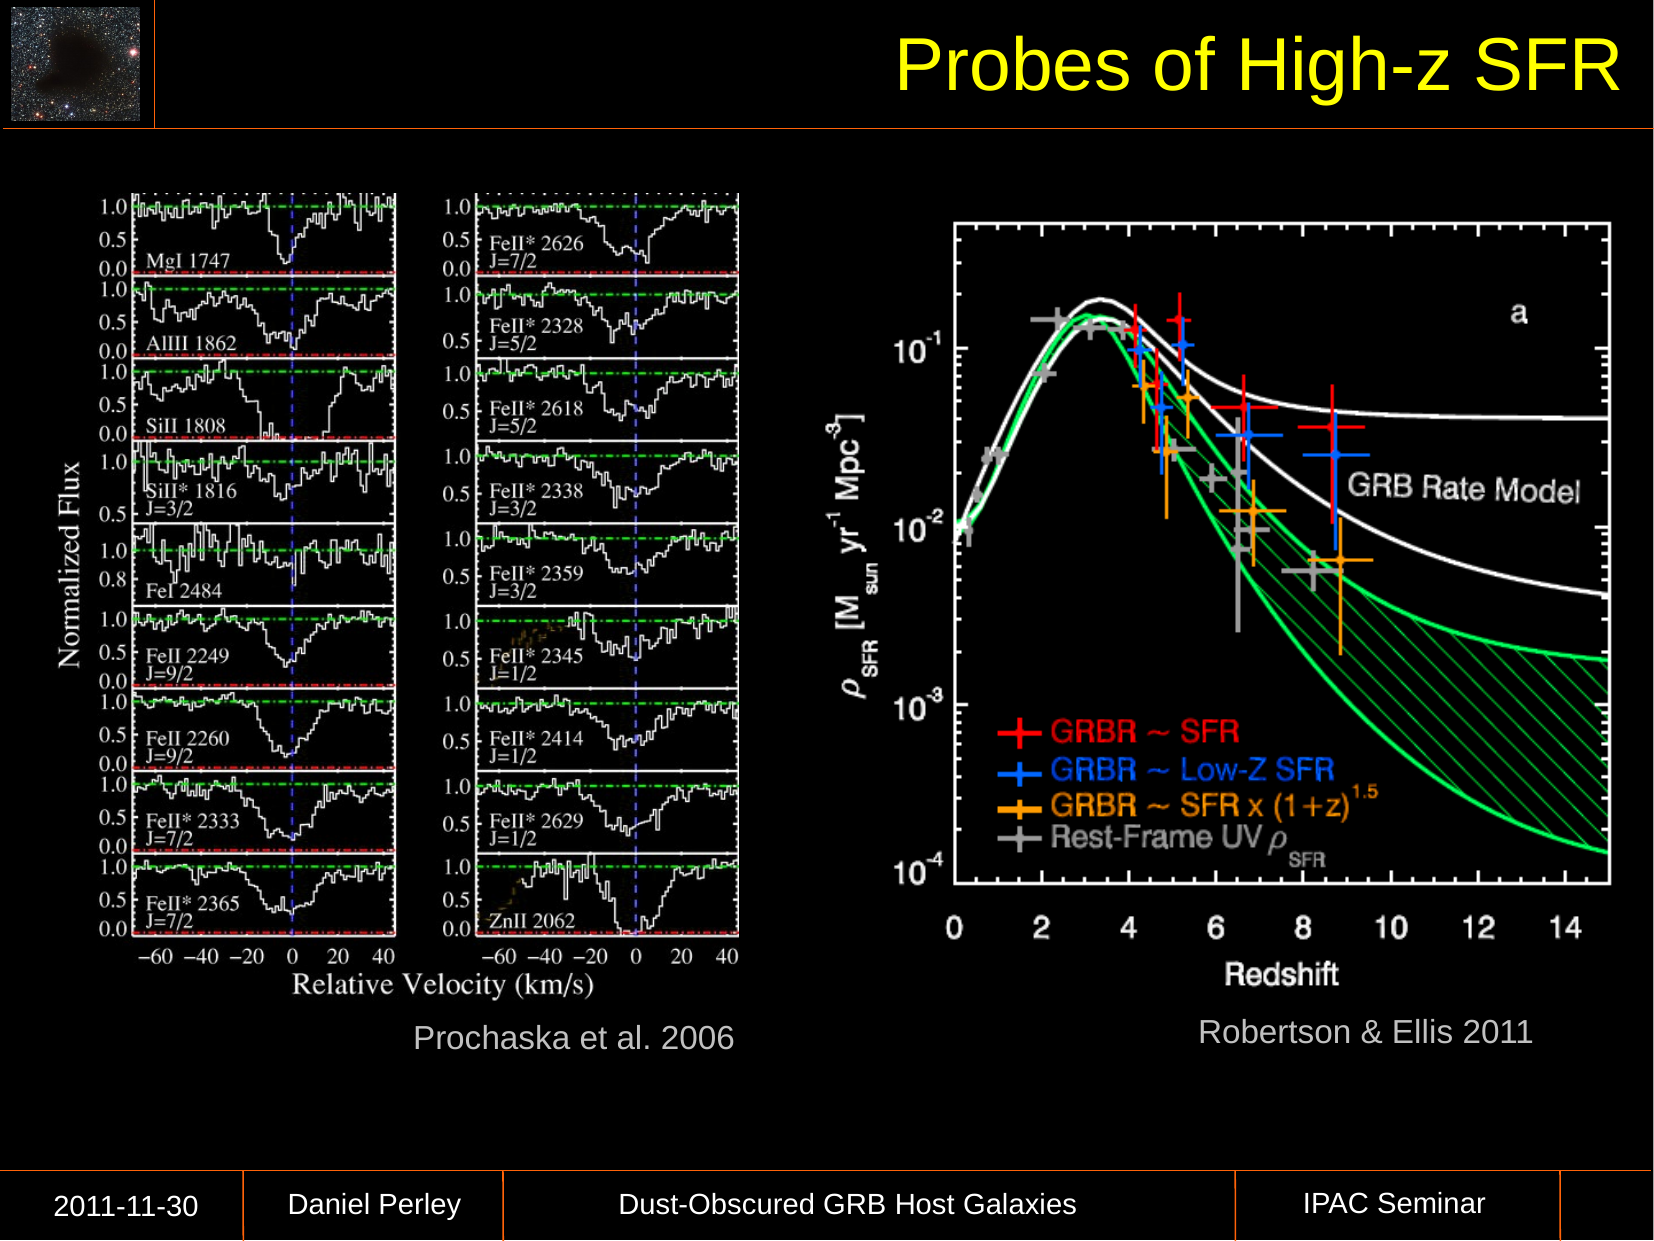

# Probes of High-z SFR
Robertson & Ellis 2011
Prochaska et al. 2006
2011-11-30